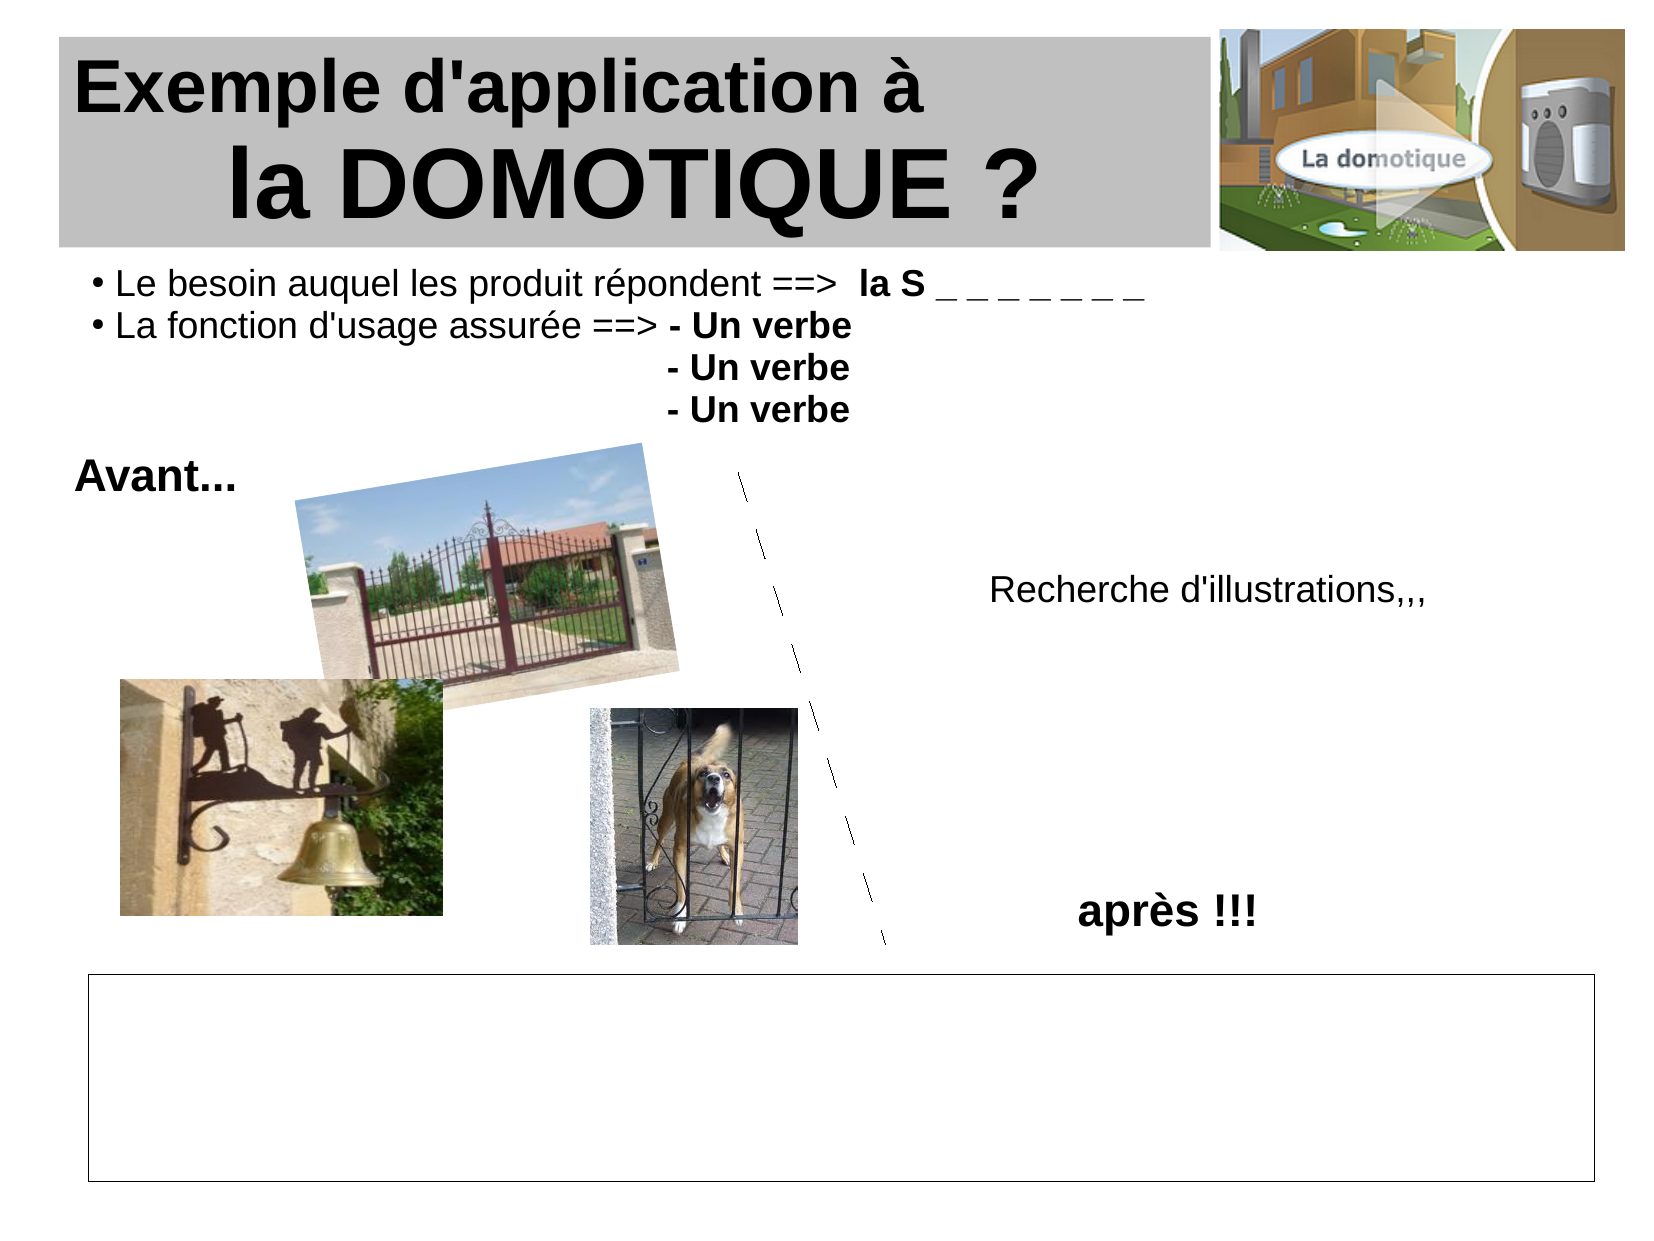

Exemple d'application à
la DOMOTIQUE ?
 Le besoin auquel les produit répondent ==> la S _ _ _ _ _ _ _
 La fonction d'usage assurée ==> - Un verbe
 - Un verbe
 - Un verbe
Avant...
Recherche d'illustrations,,,
après !!!